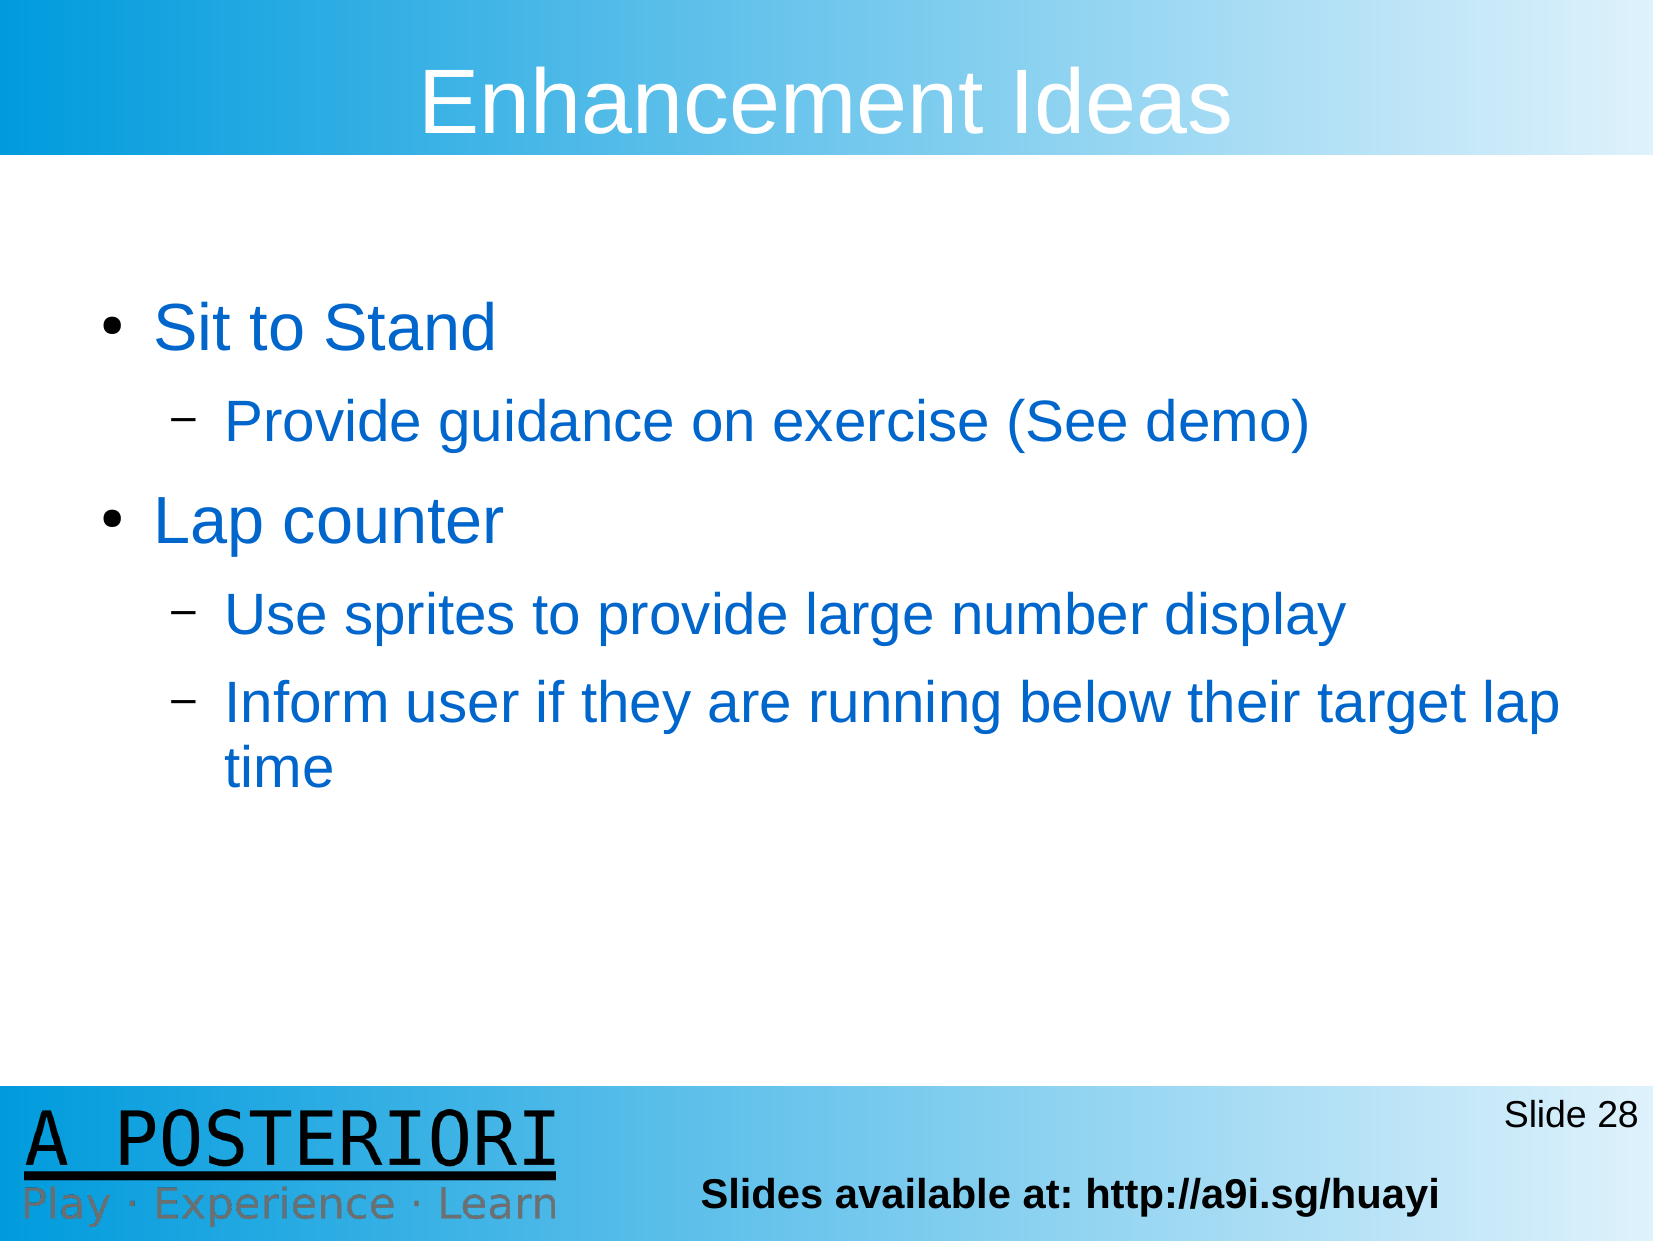

# Enhancement Ideas
Sit to Stand
Provide guidance on exercise (See demo)
Lap counter
Use sprites to provide large number display
Inform user if they are running below their target lap time